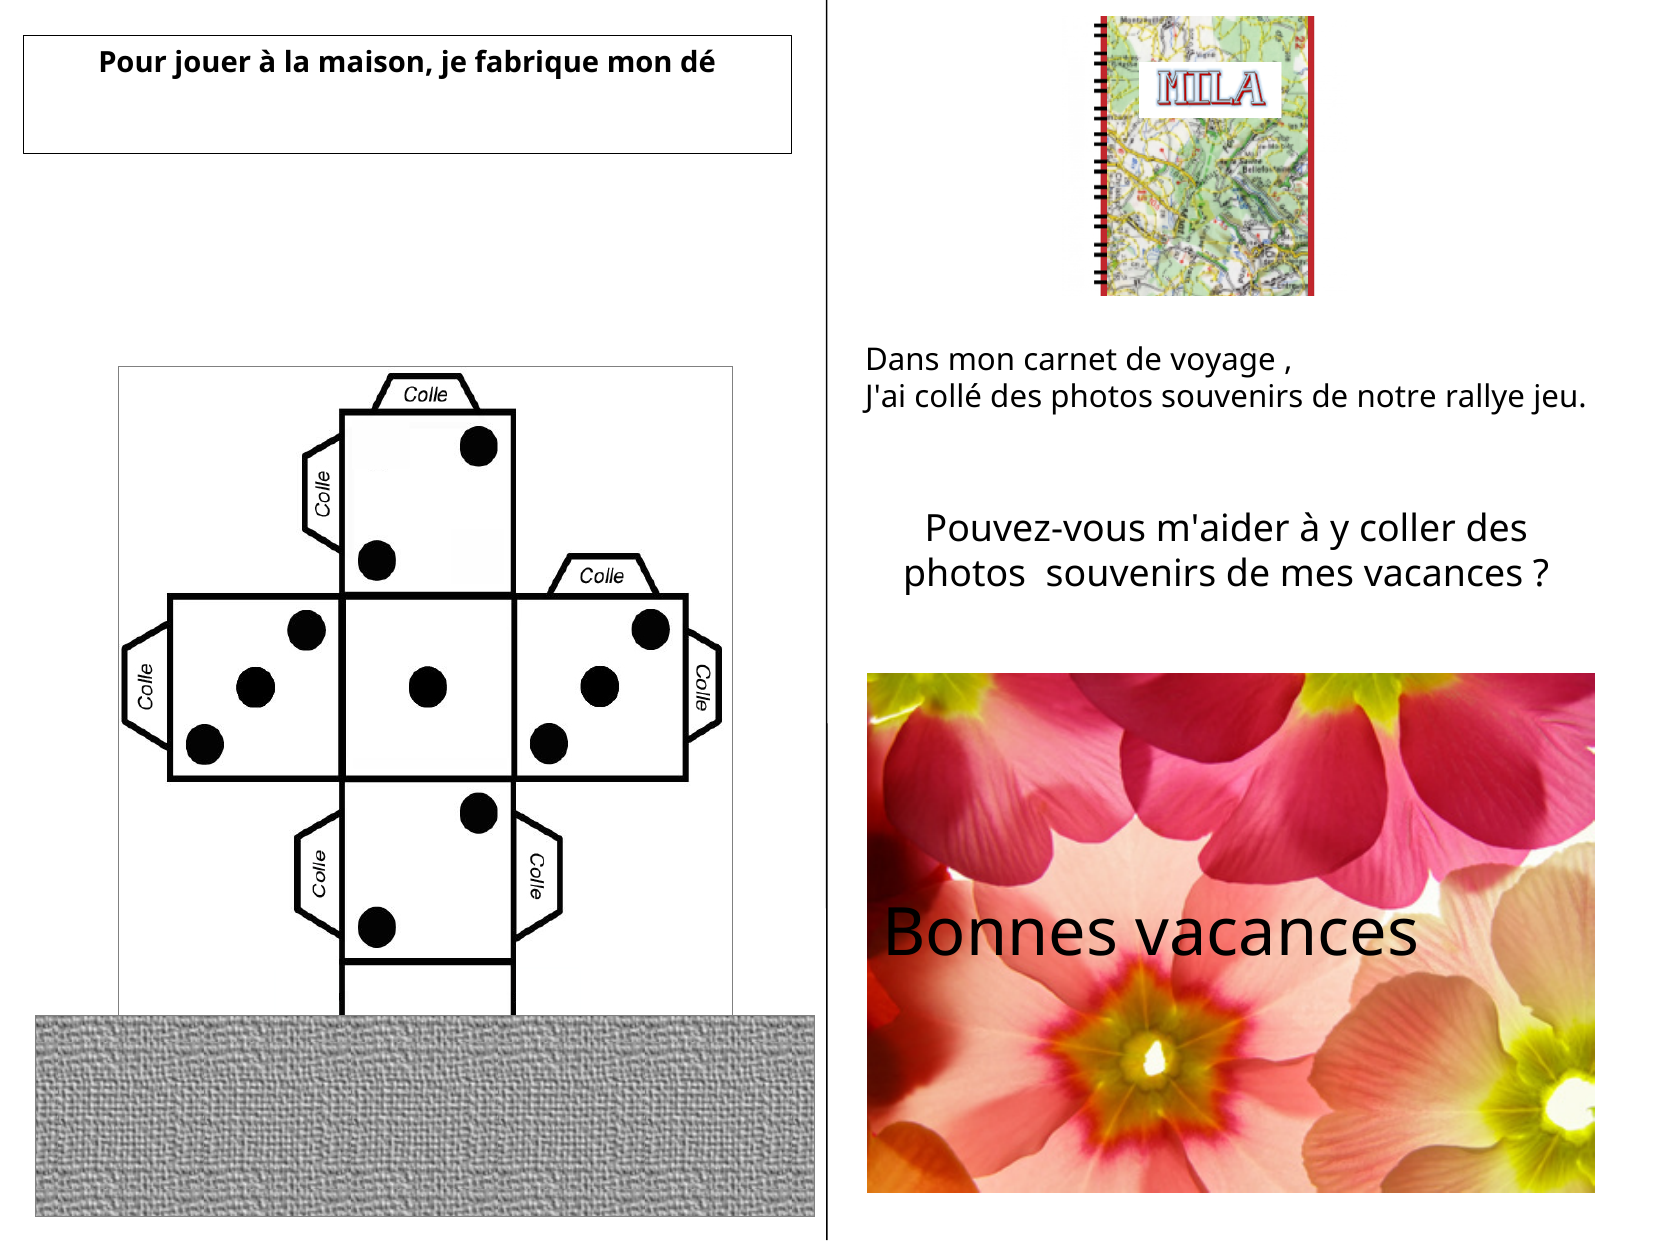

Pour jouer à la maison, je fabrique mon dé
Dans mon carnet de voyage ,
J'ai collé des photos souvenirs de notre rallye jeu.
Pouvez-vous m'aider à y coller des photos souvenirs de mes vacances ?
Bonnes vacances